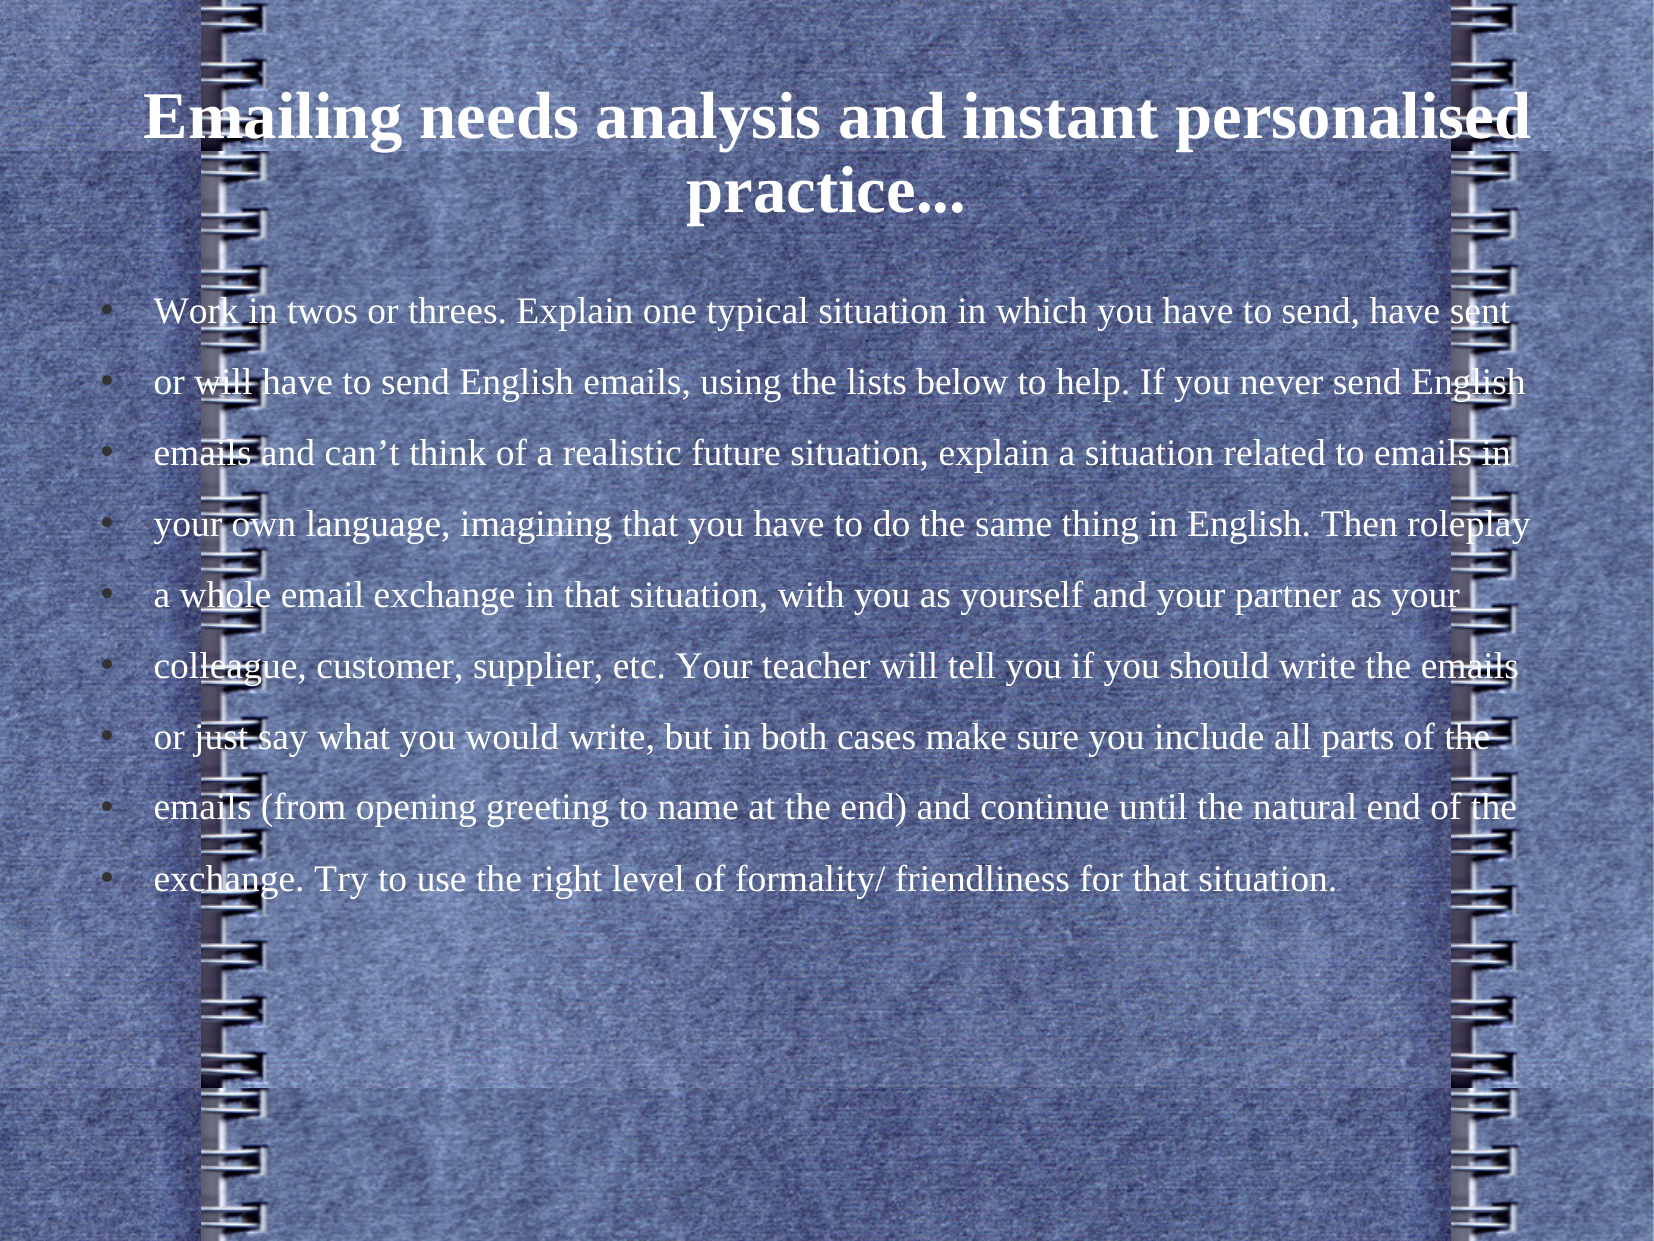

# Emailing needs analysis and instant personalised practice...
Work in twos or threes. Explain one typical situation in which you have to send, have sent
or will have to send English emails, using the lists below to help. If you never send English
emails and can’t think of a realistic future situation, explain a situation related to emails in
your own language, imagining that you have to do the same thing in English. Then roleplay
a whole email exchange in that situation, with you as yourself and your partner as your
colleague, customer, supplier, etc. Your teacher will tell you if you should write the emails
or just say what you would write, but in both cases make sure you include all parts of the
emails (from opening greeting to name at the end) and continue until the natural end of the
exchange. Try to use the right level of formality/ friendliness for that situation.